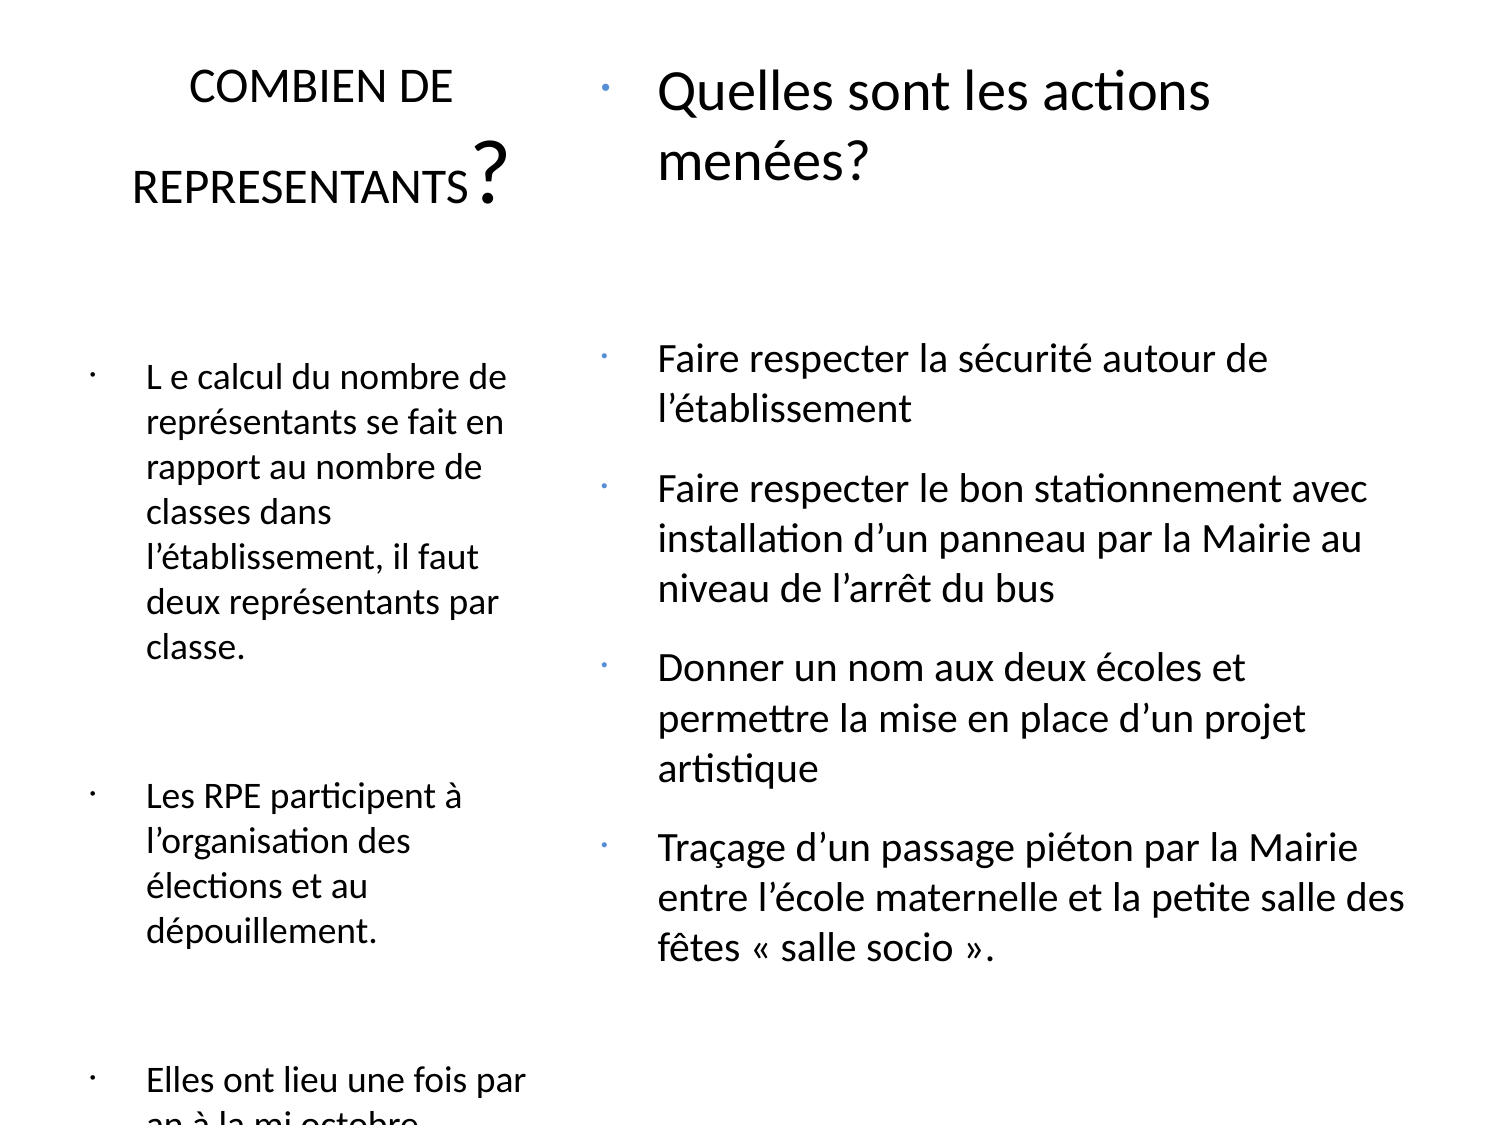

# COMBIEN DE REPRESENTANTS?
Quelles sont les actions menées?
Faire respecter la sécurité autour de l’établissement
Faire respecter le bon stationnement avec installation d’un panneau par la Mairie au niveau de l’arrêt du bus
Donner un nom aux deux écoles et permettre la mise en place d’un projet artistique
Traçage d’un passage piéton par la Mairie entre l’école maternelle et la petite salle des fêtes « salle socio ».
L e calcul du nombre de représentants se fait en rapport au nombre de classes dans l’établissement, il faut deux représentants par classe.
Les RPE participent à l’organisation des élections et au dépouillement.
Elles ont lieu une fois par an à la mi octobre .